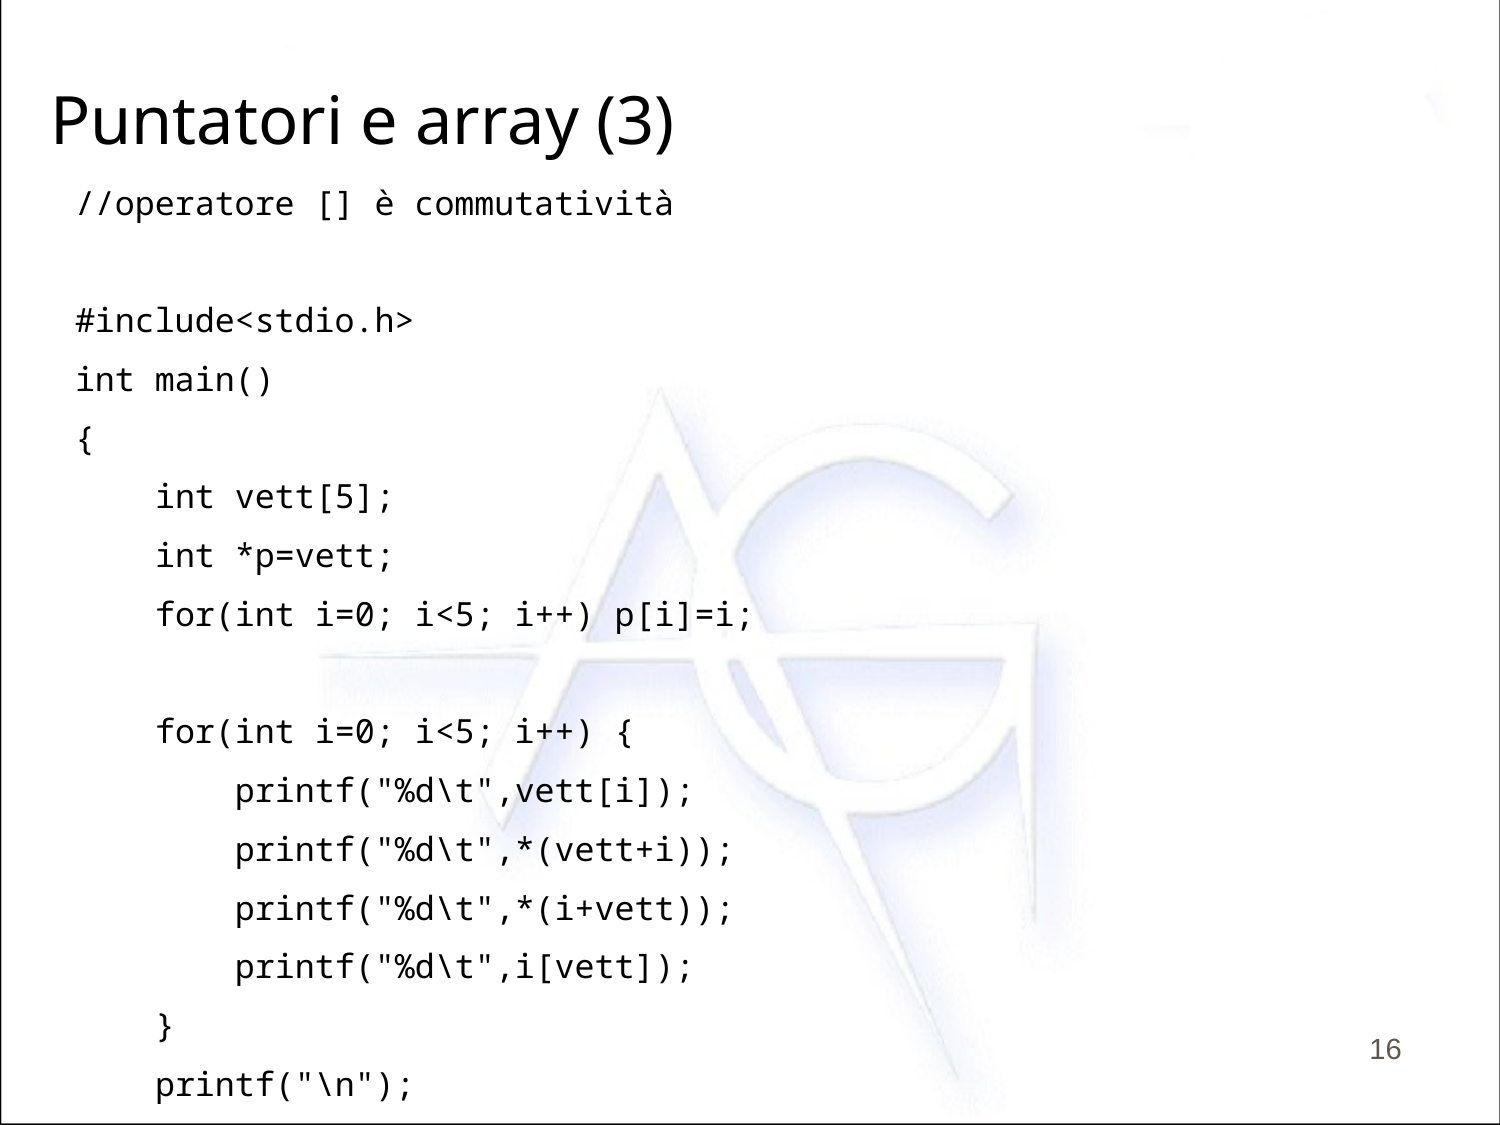

# Puntatori e array (3)
//operatore [] è commutatività
#include<stdio.h>
int main()
{
 int vett[5];
 int *p=vett;
 for(int i=0; i<5; i++) p[i]=i;
 for(int i=0; i<5; i++) {
 printf("%d\t",vett[i]);
 printf("%d\t",*(vett+i));
 printf("%d\t",*(i+vett));
 printf("%d\t",i[vett]);
 }
 printf("\n");
}
16